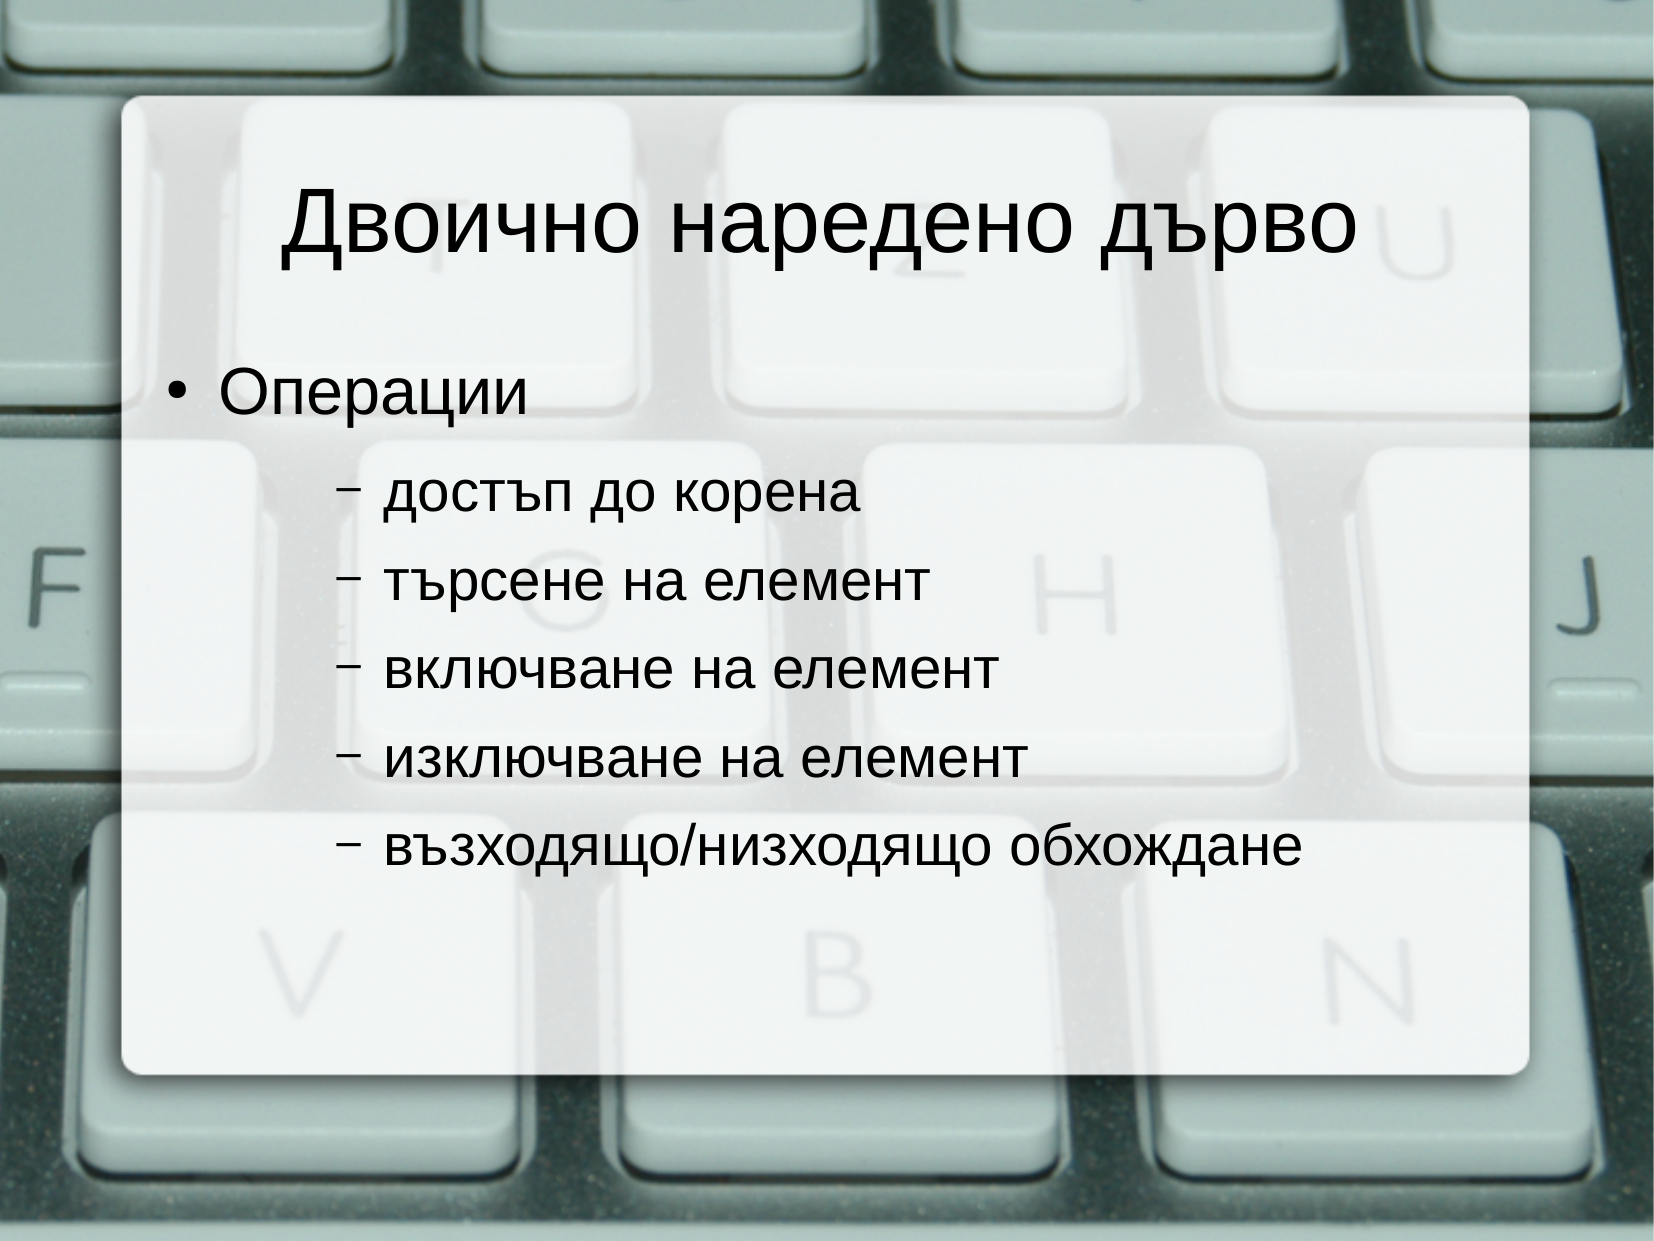

# Двоично наредено дърво
Операции
достъп до корена
търсене на елемент
включване на елемент
изключване на елемент
възходящо/низходящо обхождане